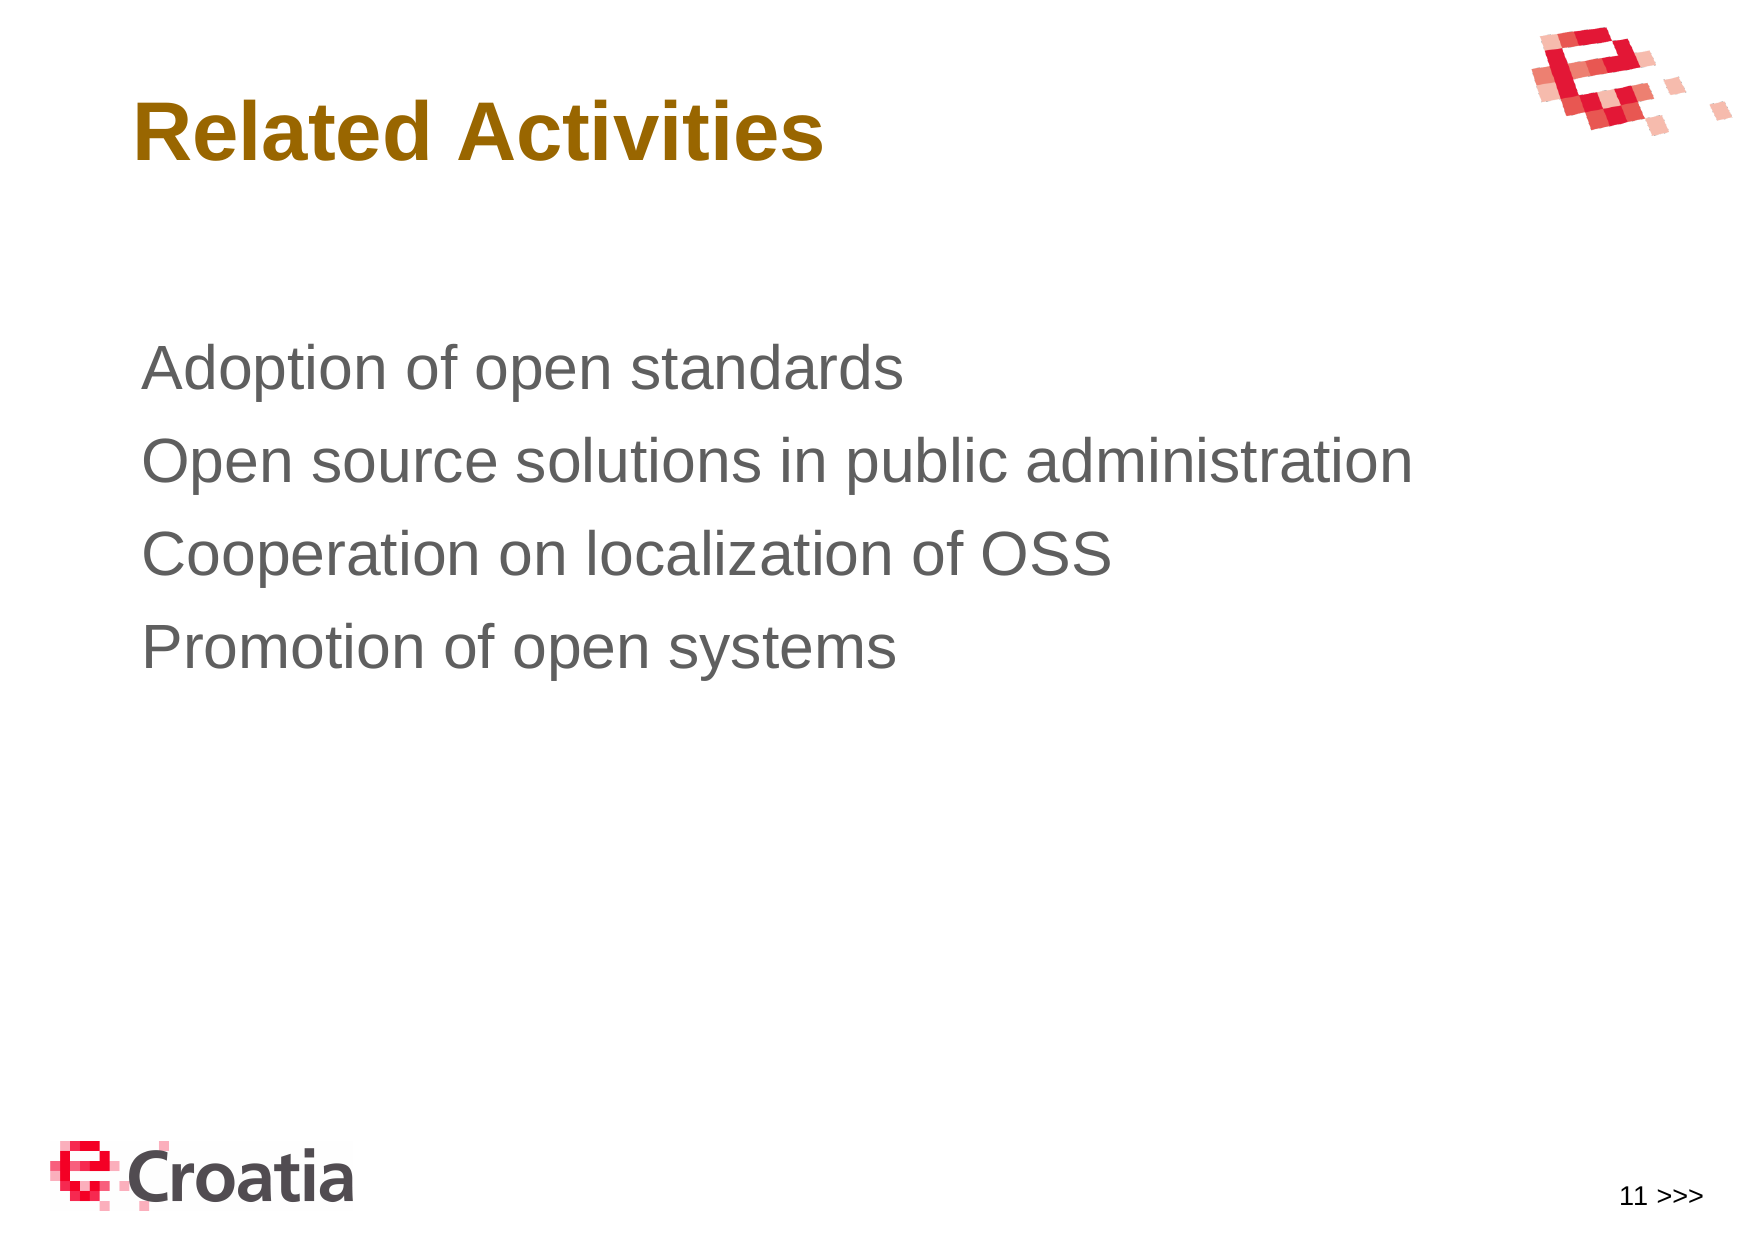

# Related Activities
Adoption of open standards
Open source solutions in public administration
Cooperation on localization of OSS
Promotion of open systems